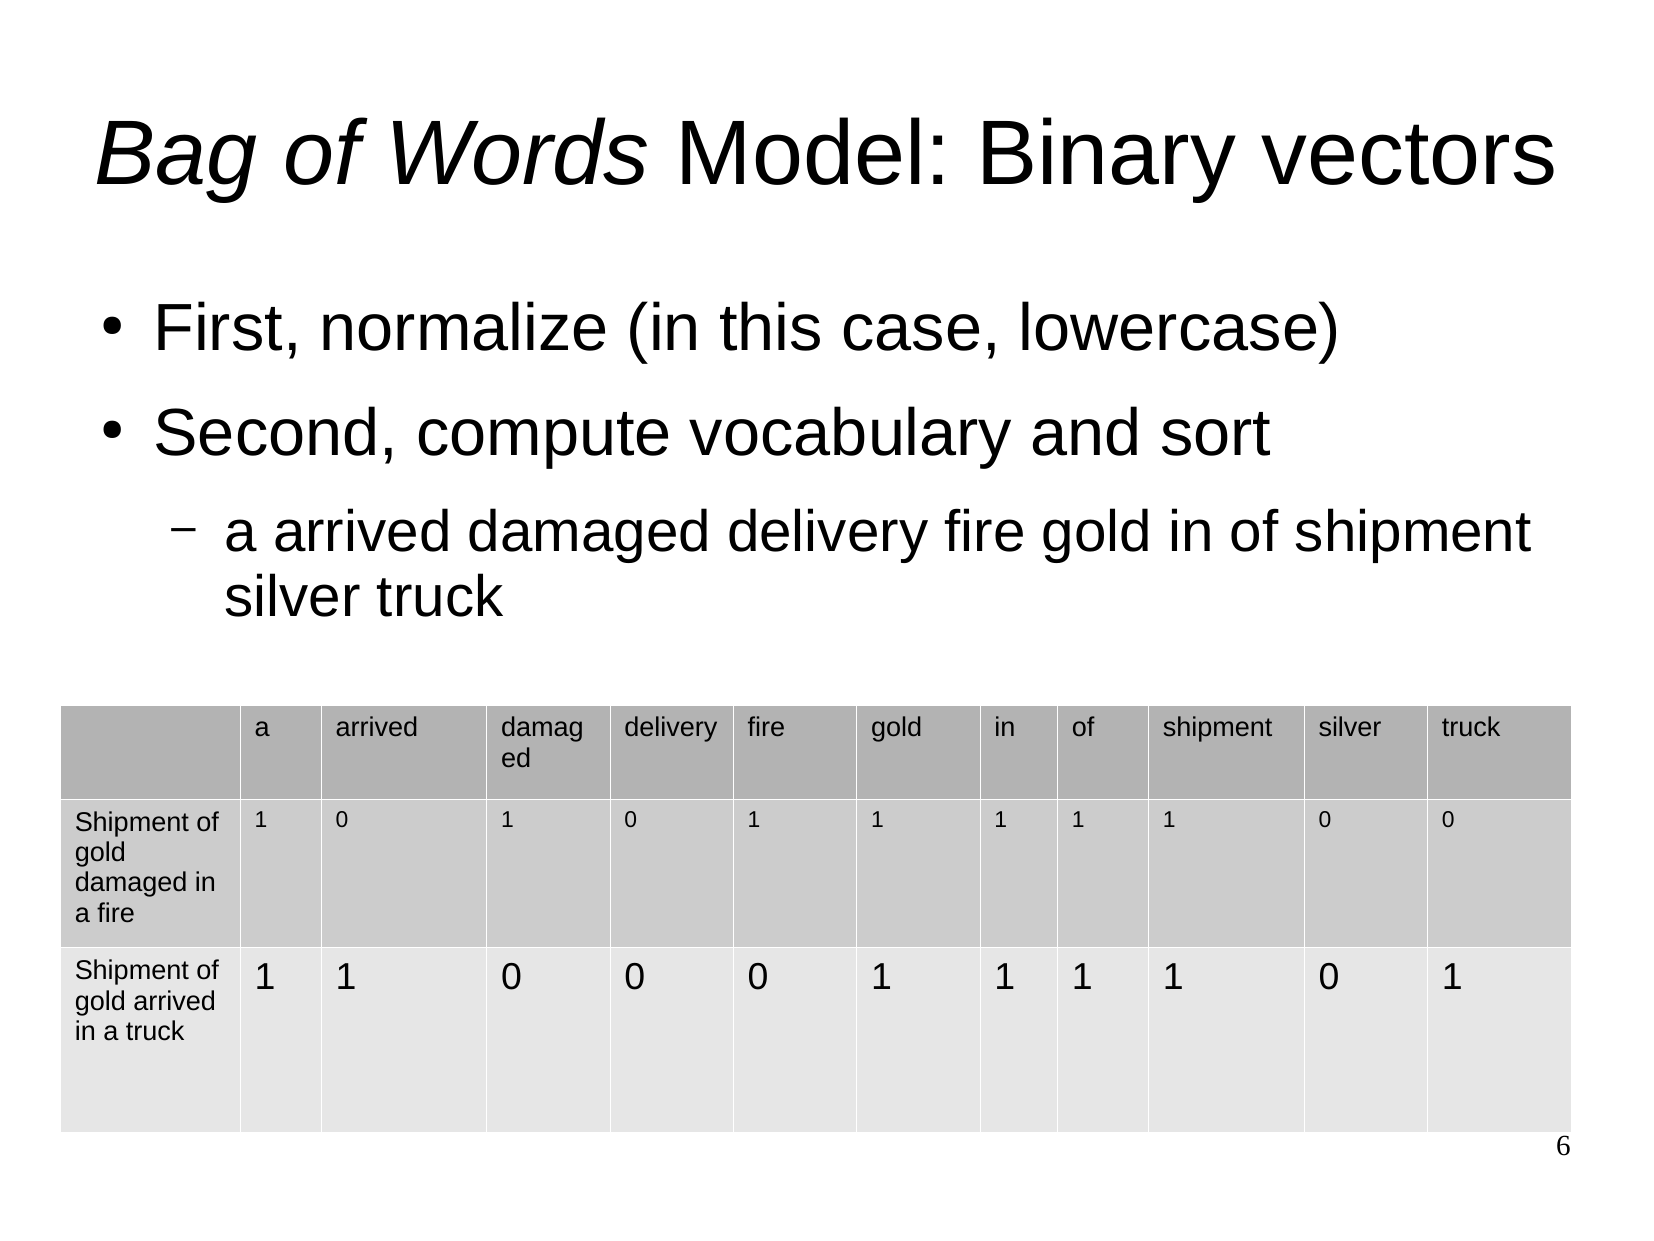

# Bag of Words Model: Binary vectors
First, normalize (in this case, lowercase)
Second, compute vocabulary and sort
a arrived damaged delivery fire gold in of shipment silver truck
| | a | arrived | damaged | delivery | fire | gold | in | of | shipment | silver | truck |
| --- | --- | --- | --- | --- | --- | --- | --- | --- | --- | --- | --- |
| Shipment of gold damaged in a fire | 1 | 0 | 1 | 0 | 1 | 1 | 1 | 1 | 1 | 0 | 0 |
| Shipment of gold arrived in a truck | 1 | 1 | 0 | 0 | 0 | 1 | 1 | 1 | 1 | 0 | 1 |
6